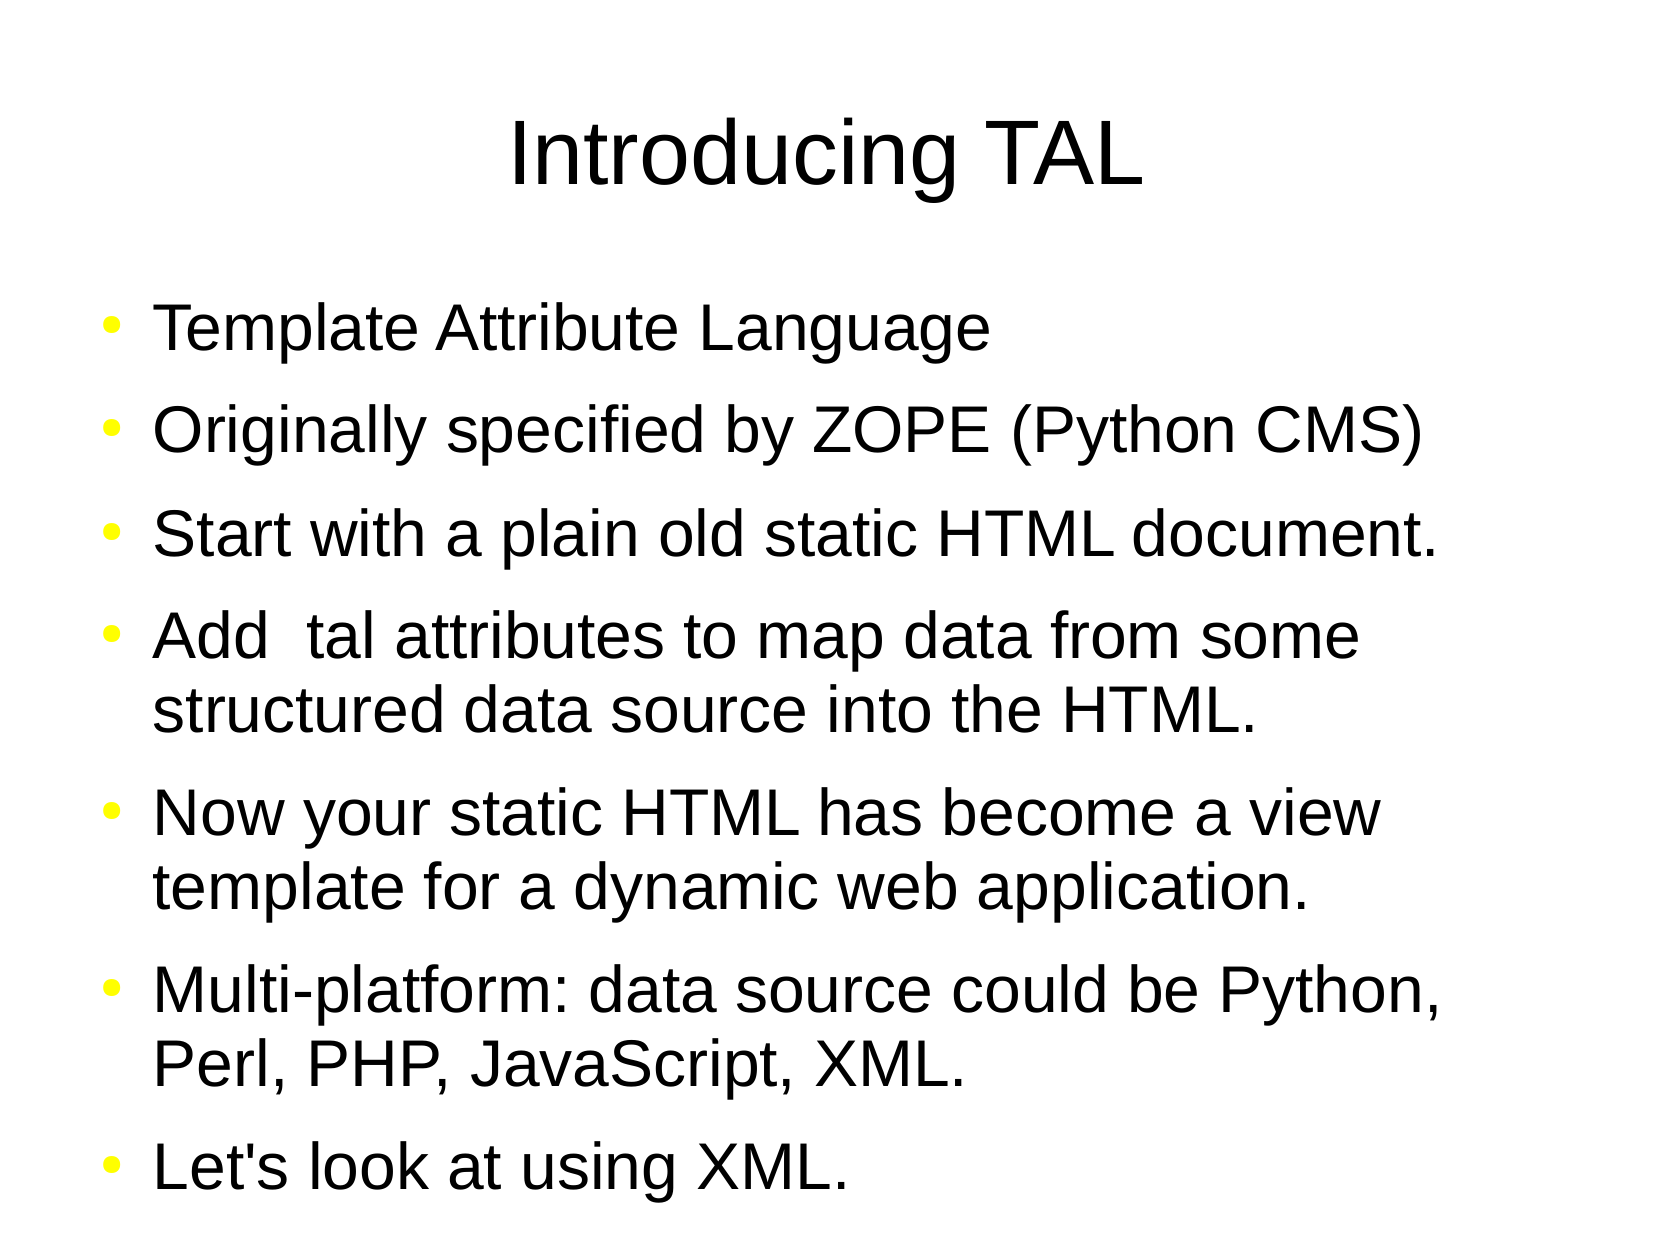

# Introducing TAL
Template Attribute Language
Originally specified by ZOPE (Python CMS)
Start with a plain old static HTML document.
Add tal attributes to map data from some structured data source into the HTML.
Now your static HTML has become a view template for a dynamic web application.
Multi-platform: data source could be Python, Perl, PHP, JavaScript, XML.
Let's look at using XML.